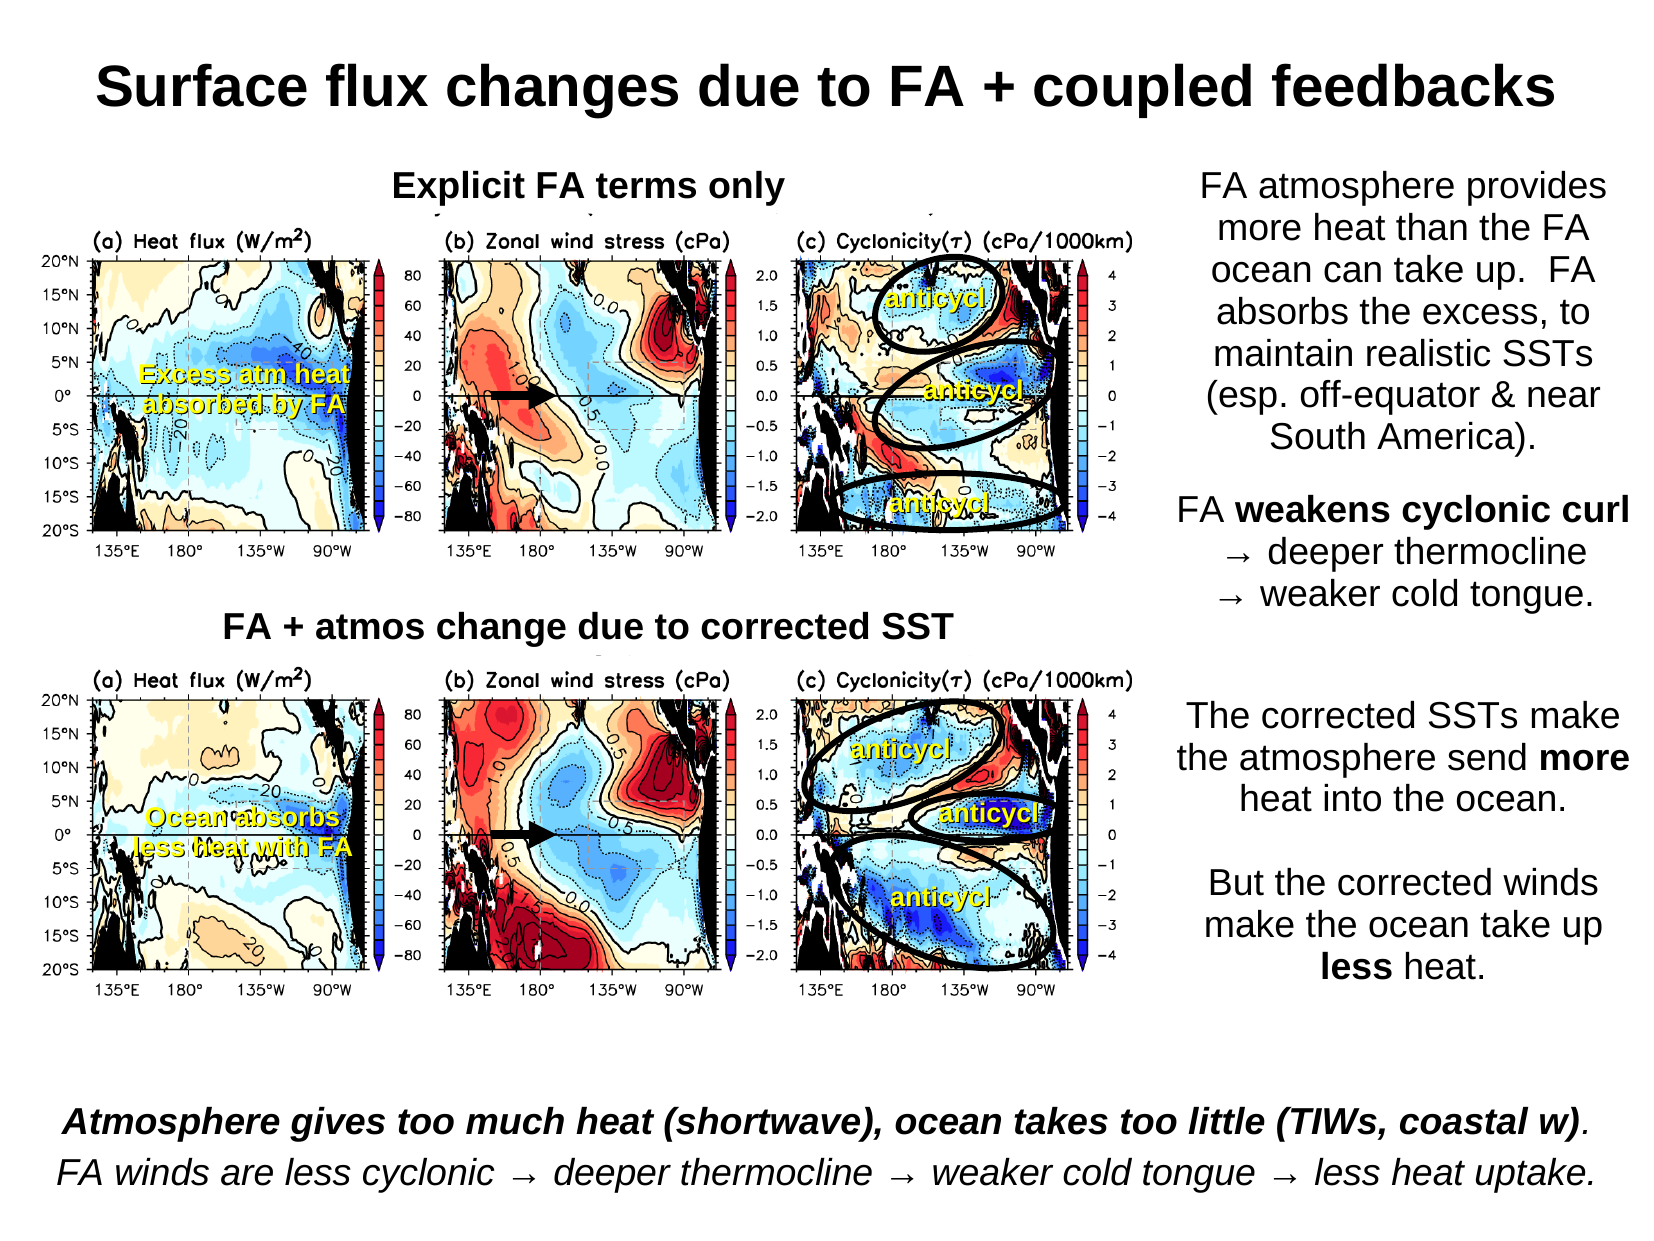

Surface flux changes due to FA + coupled feedbacks
Explicit FA terms only
FA atmosphere provides more heat than the FA ocean can take up. FA absorbs the excess, to maintain realistic SSTs (esp. off-equator & near South America).
anticycl
Excess atm heat
absorbed by FA
anticycl
anticycl
FA weakens cyclonic curl → deeper thermocline
→ weaker cold tongue.
FA + atmos change due to corrected SST
The corrected SSTs make the atmosphere send more heat into the ocean.
But the corrected winds make the ocean take up less heat.
anticycl
anticycl
Ocean absorbs less heat with FA
anticycl
Atmosphere gives too much heat (shortwave), ocean takes too little (TIWs, coastal w).
FA winds are less cyclonic → deeper thermocline → weaker cold tongue → less heat uptake.